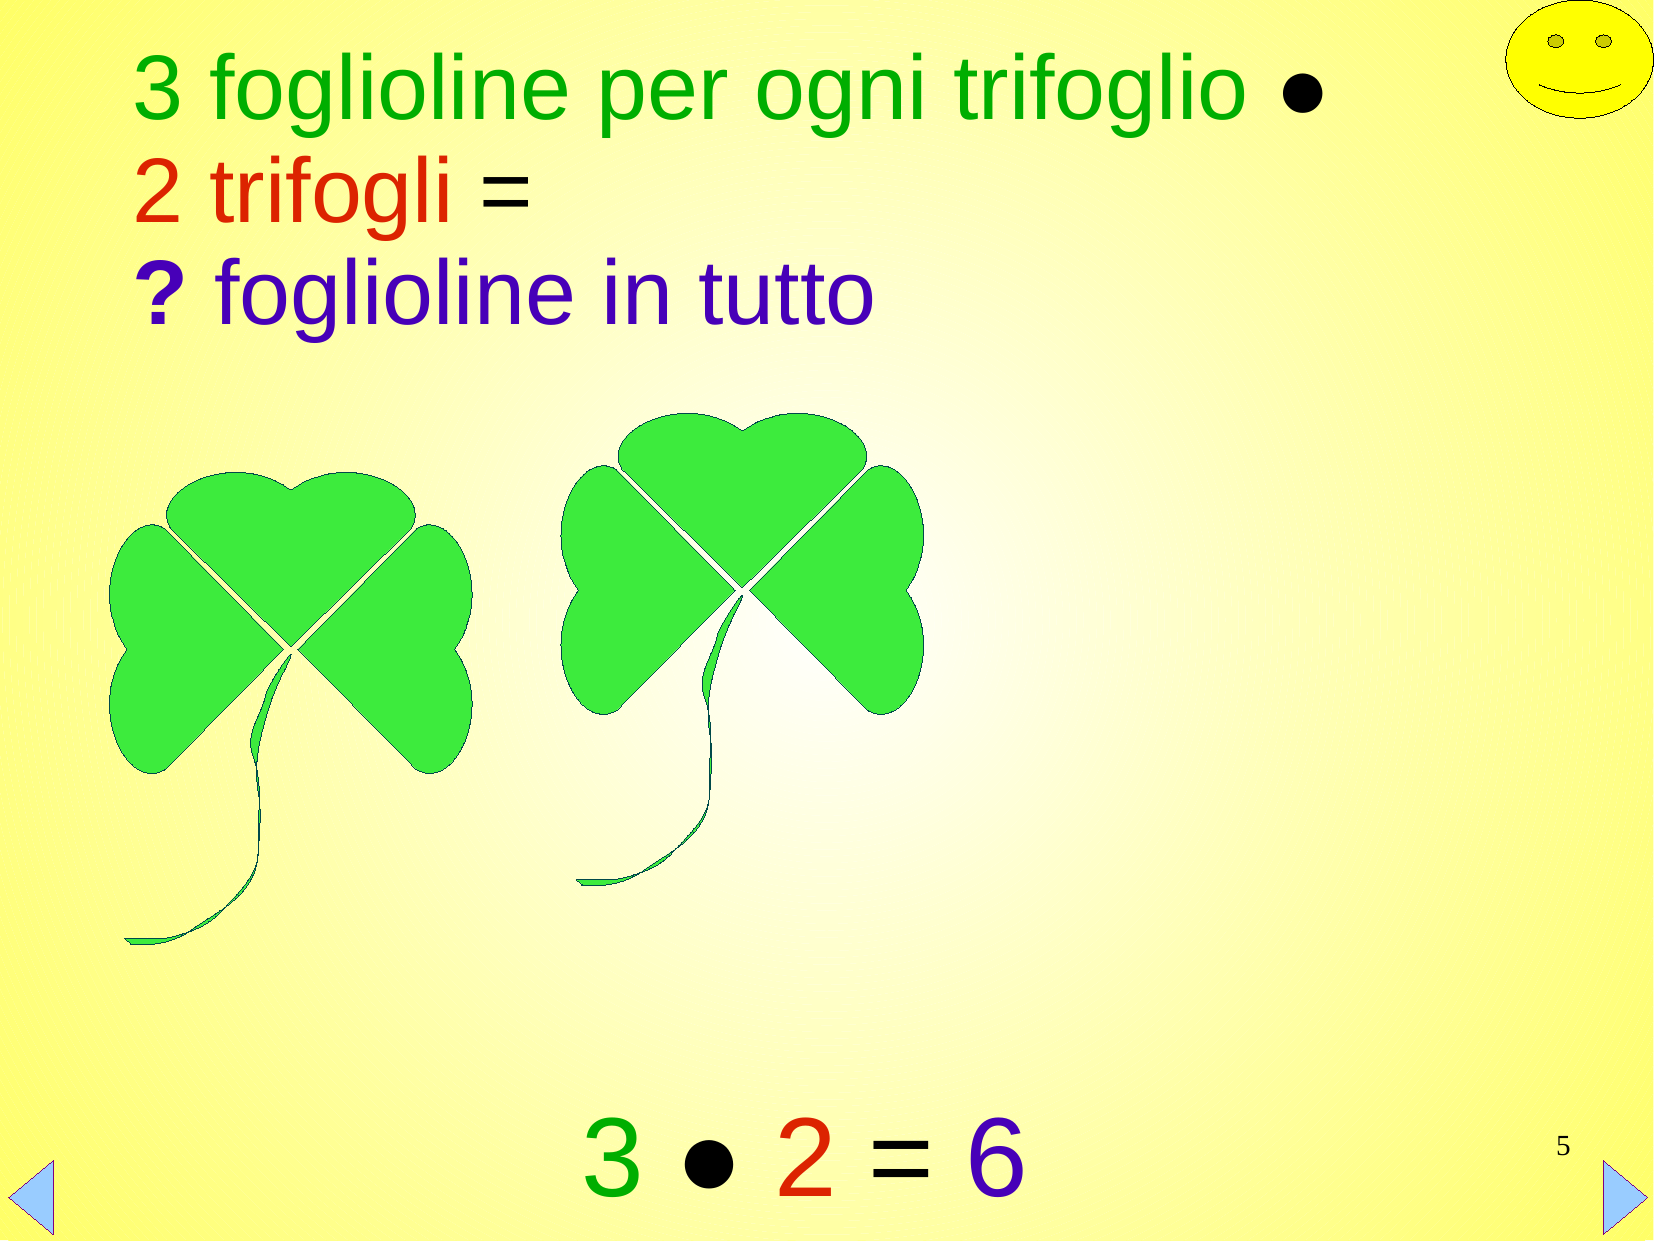

3 foglioline per ogni trifoglio ●
2 trifogli =
? foglioline in tutto
3 ● 2 = 6
5